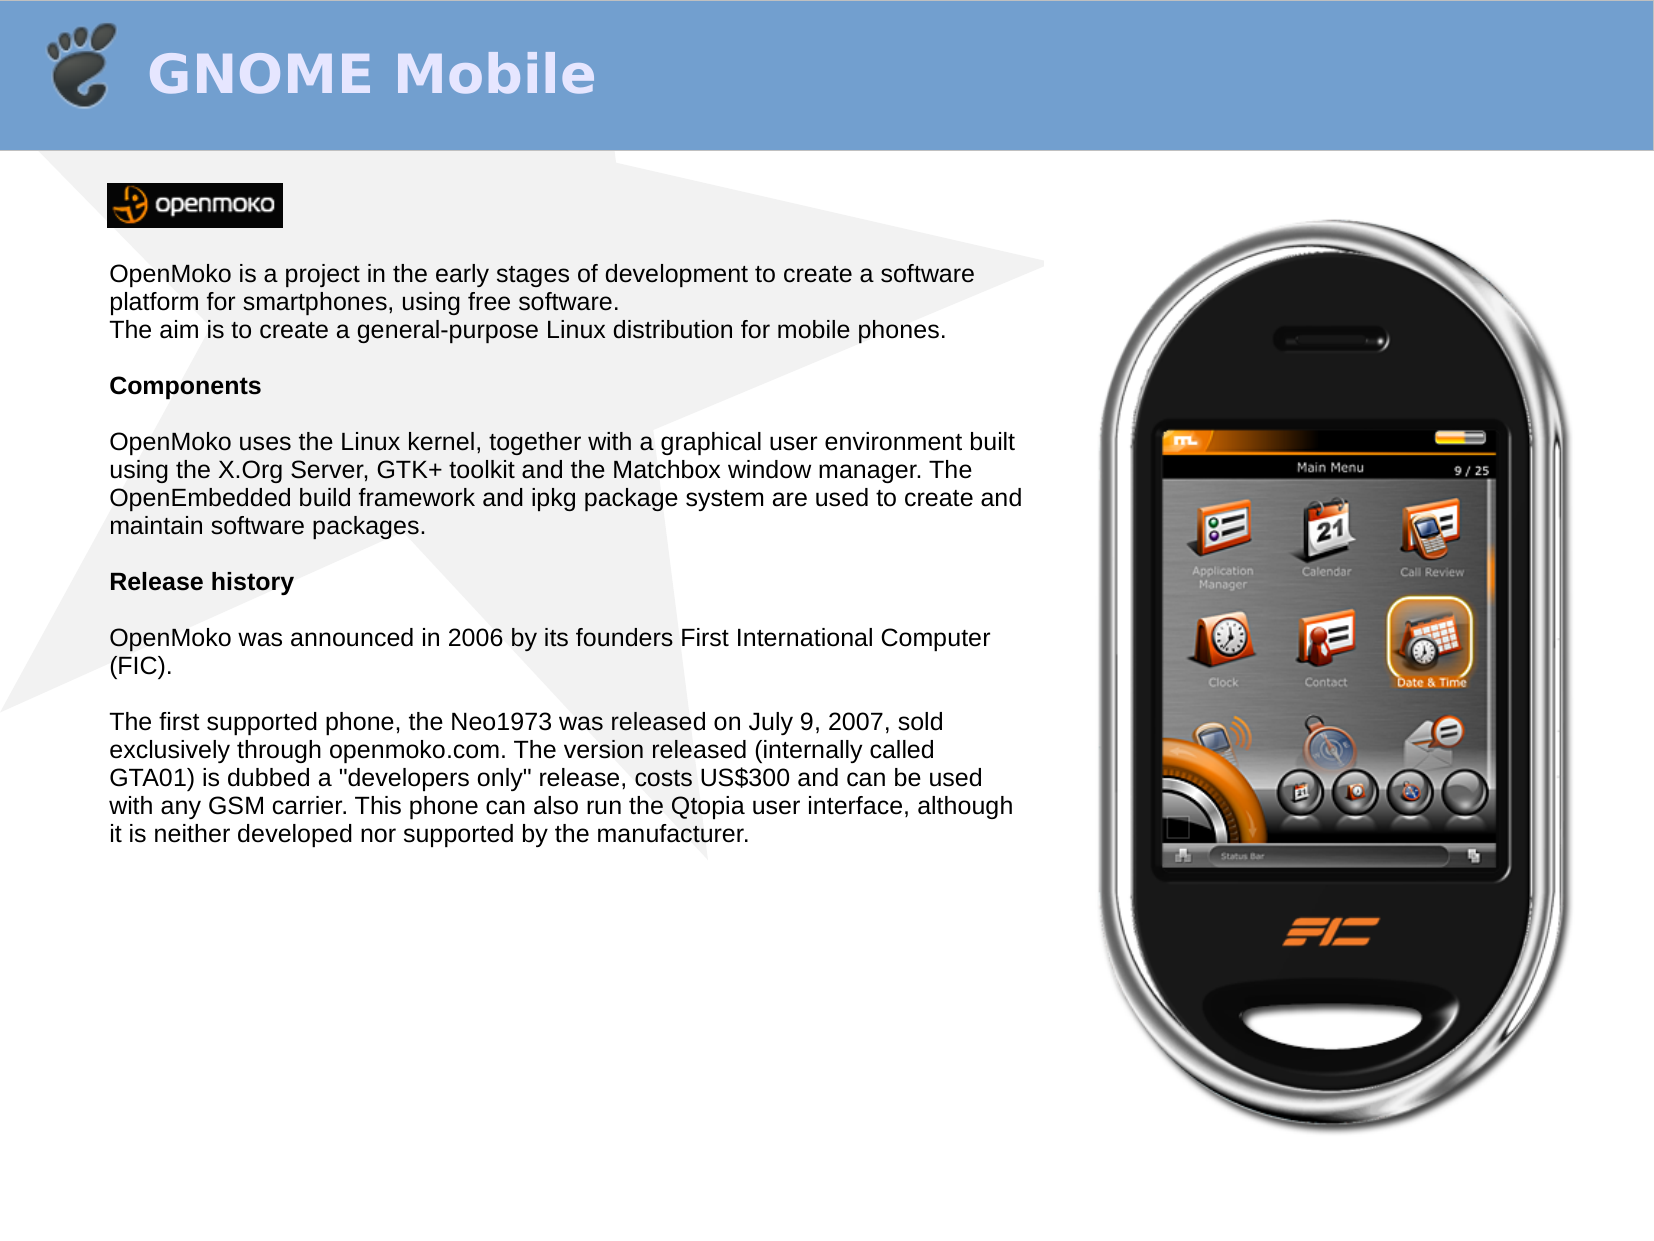

GNOME Mobile
#
OpenMoko is a project in the early stages of development to create a software platform for smartphones, using free software.
The aim is to create a general-purpose Linux distribution for mobile phones.
Components
OpenMoko uses the Linux kernel, together with a graphical user environment built using the X.Org Server, GTK+ toolkit and the Matchbox window manager. The OpenEmbedded build framework and ipkg package system are used to create and maintain software packages.
Release history
OpenMoko was announced in 2006 by its founders First International Computer (FIC).
The first supported phone, the Neo1973 was released on July 9, 2007, sold exclusively through openmoko.com. The version released (internally called GTA01) is dubbed a "developers only" release, costs US$300 and can be used with any GSM carrier. This phone can also run the Qtopia user interface, although it is neither developed nor supported by the manufacturer.